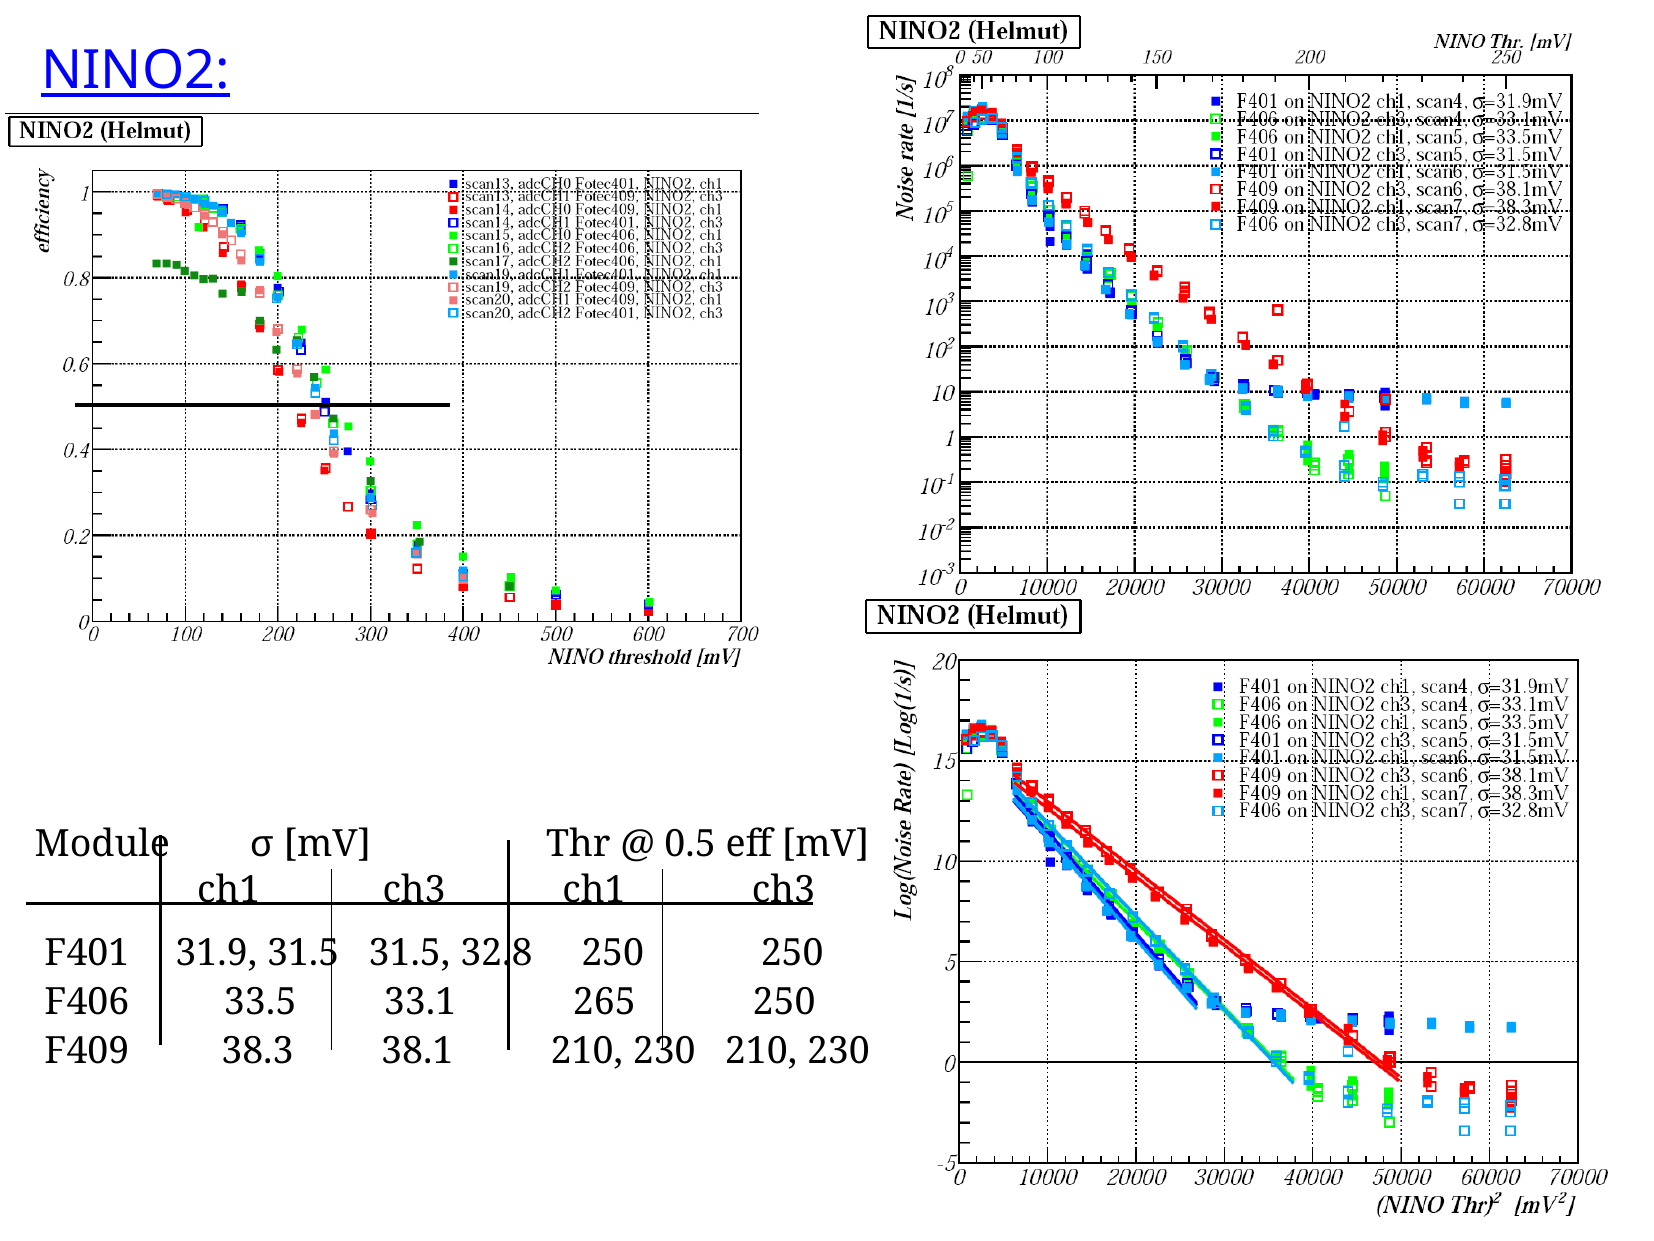

# NINO2:
Module 	 σ [mV] Thr @ 0.5 eff [mV]
ch1		ch3 ch1 ch3
 F401	 31.9, 31.5 31.5, 32.8 250 250
 F406	 33.5 33.1 265 250
 F409		38.3 38.1 210, 230 210, 230
5